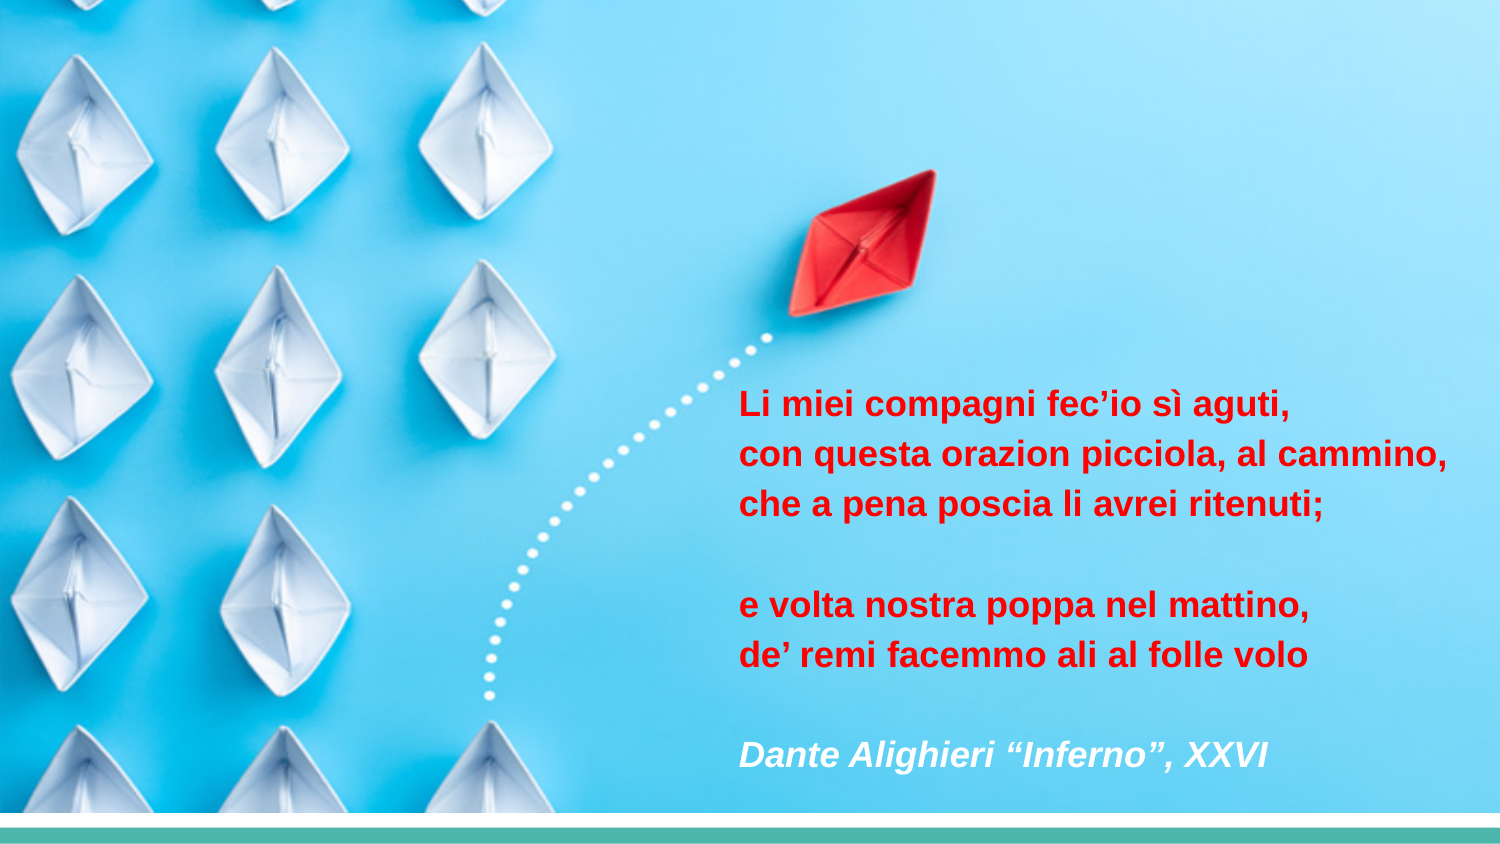

#
Li miei compagni fec’io sì aguti,
con questa orazion picciola, al cammino,
che a pena poscia li avrei ritenuti;
e volta nostra poppa nel mattino,
de’ remi facemmo ali al folle volo
Dante Alighieri “Inferno”, XXVI